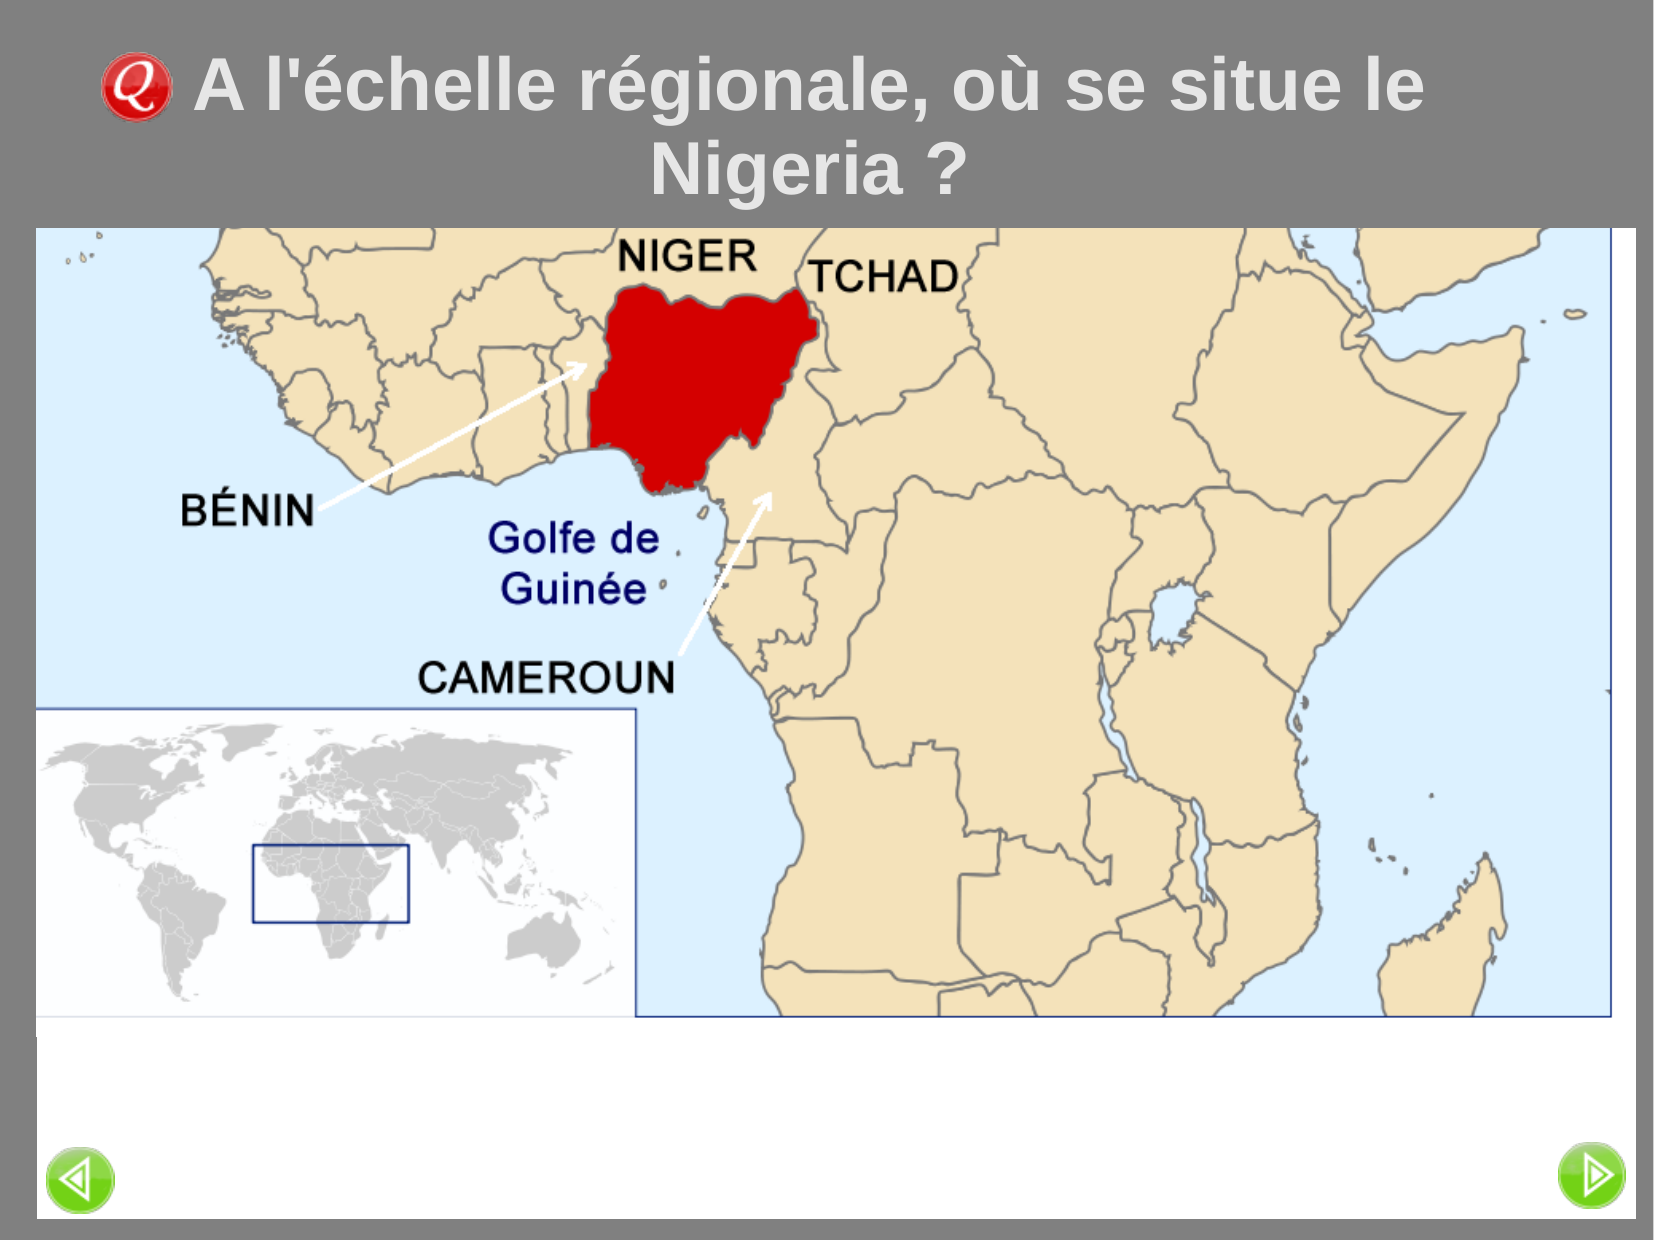

A l'échelle régionale, où se situe le Nigeria ?